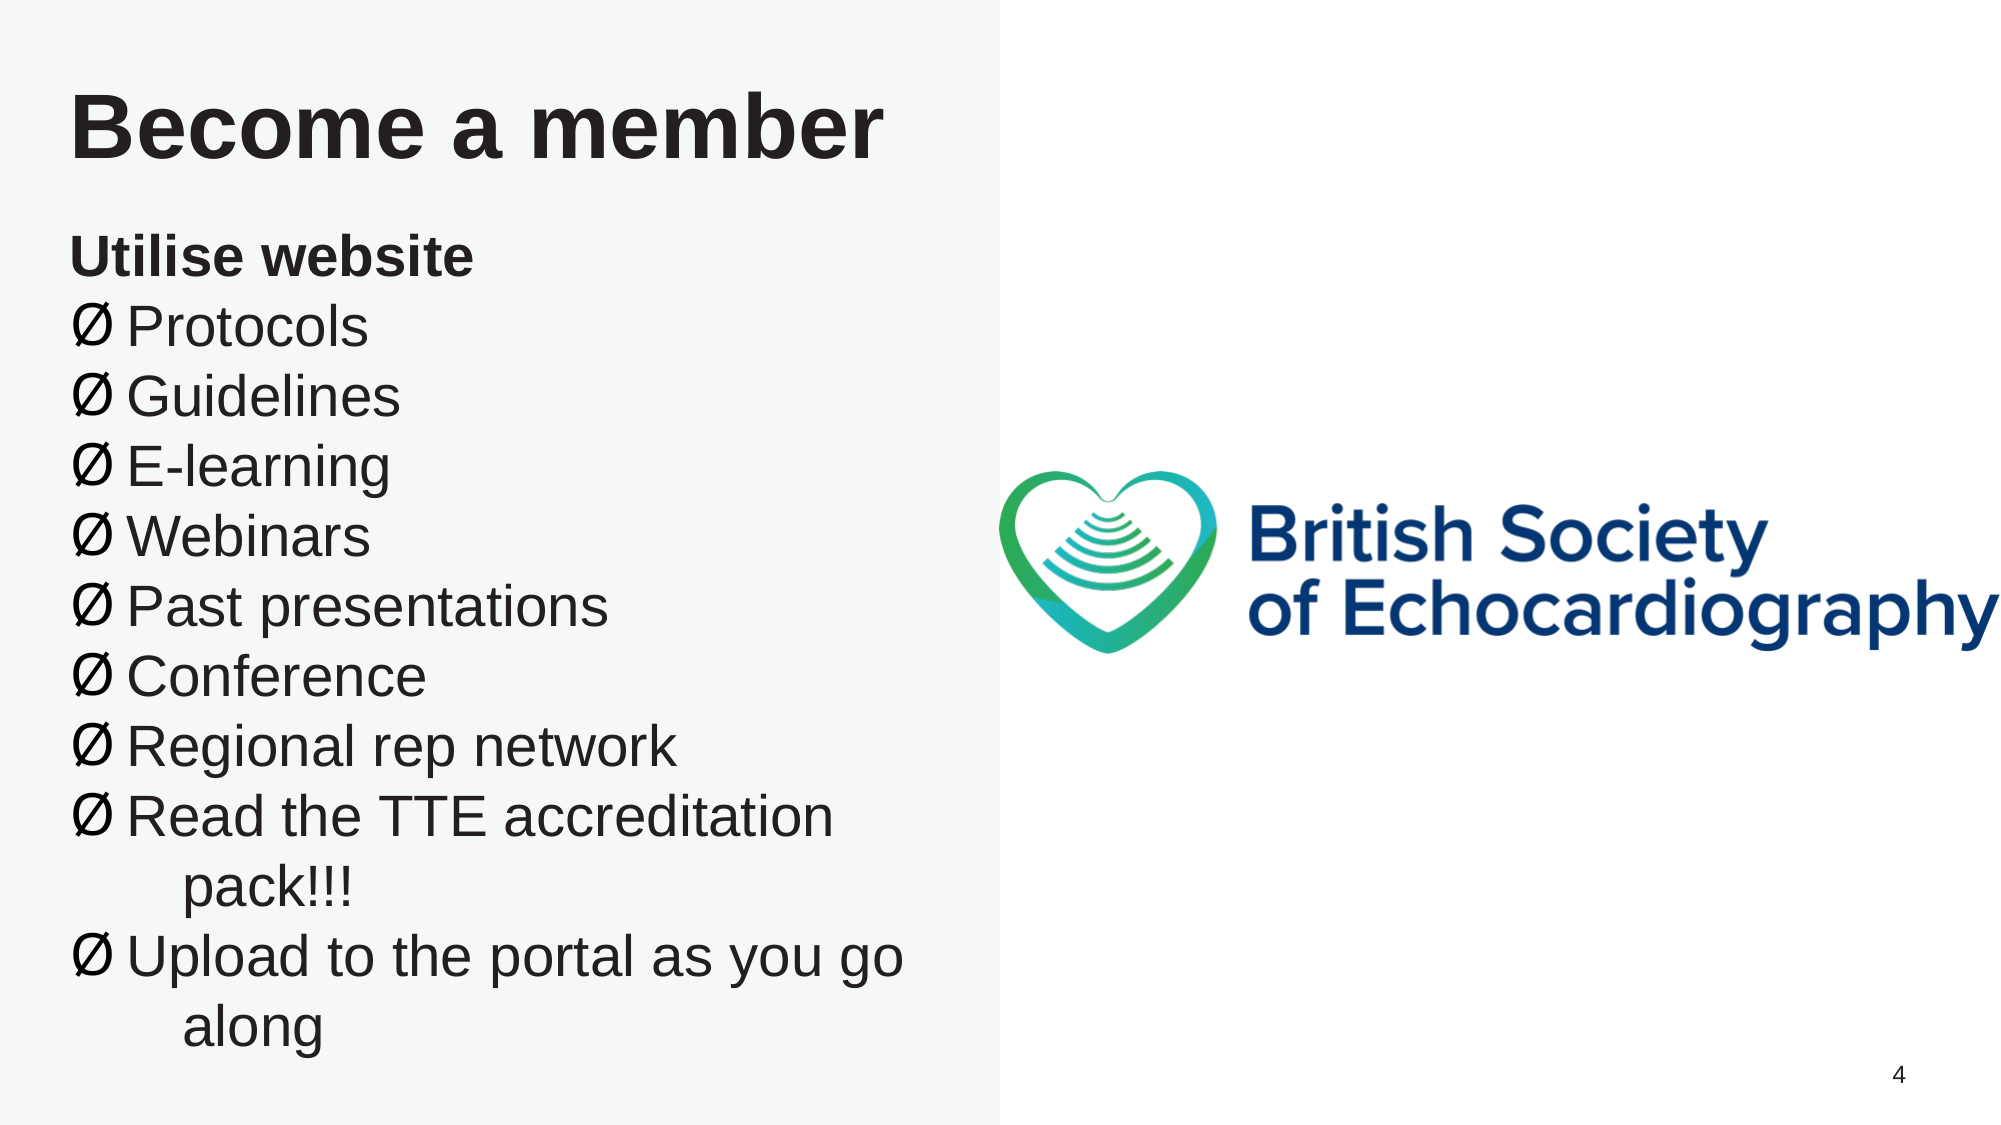

# Become a member
Utilise website
Protocols
Guidelines
E-learning
Webinars
Past presentations
Conference
Regional rep network
Read the TTE accreditation pack!!!
Upload to the portal as you go along